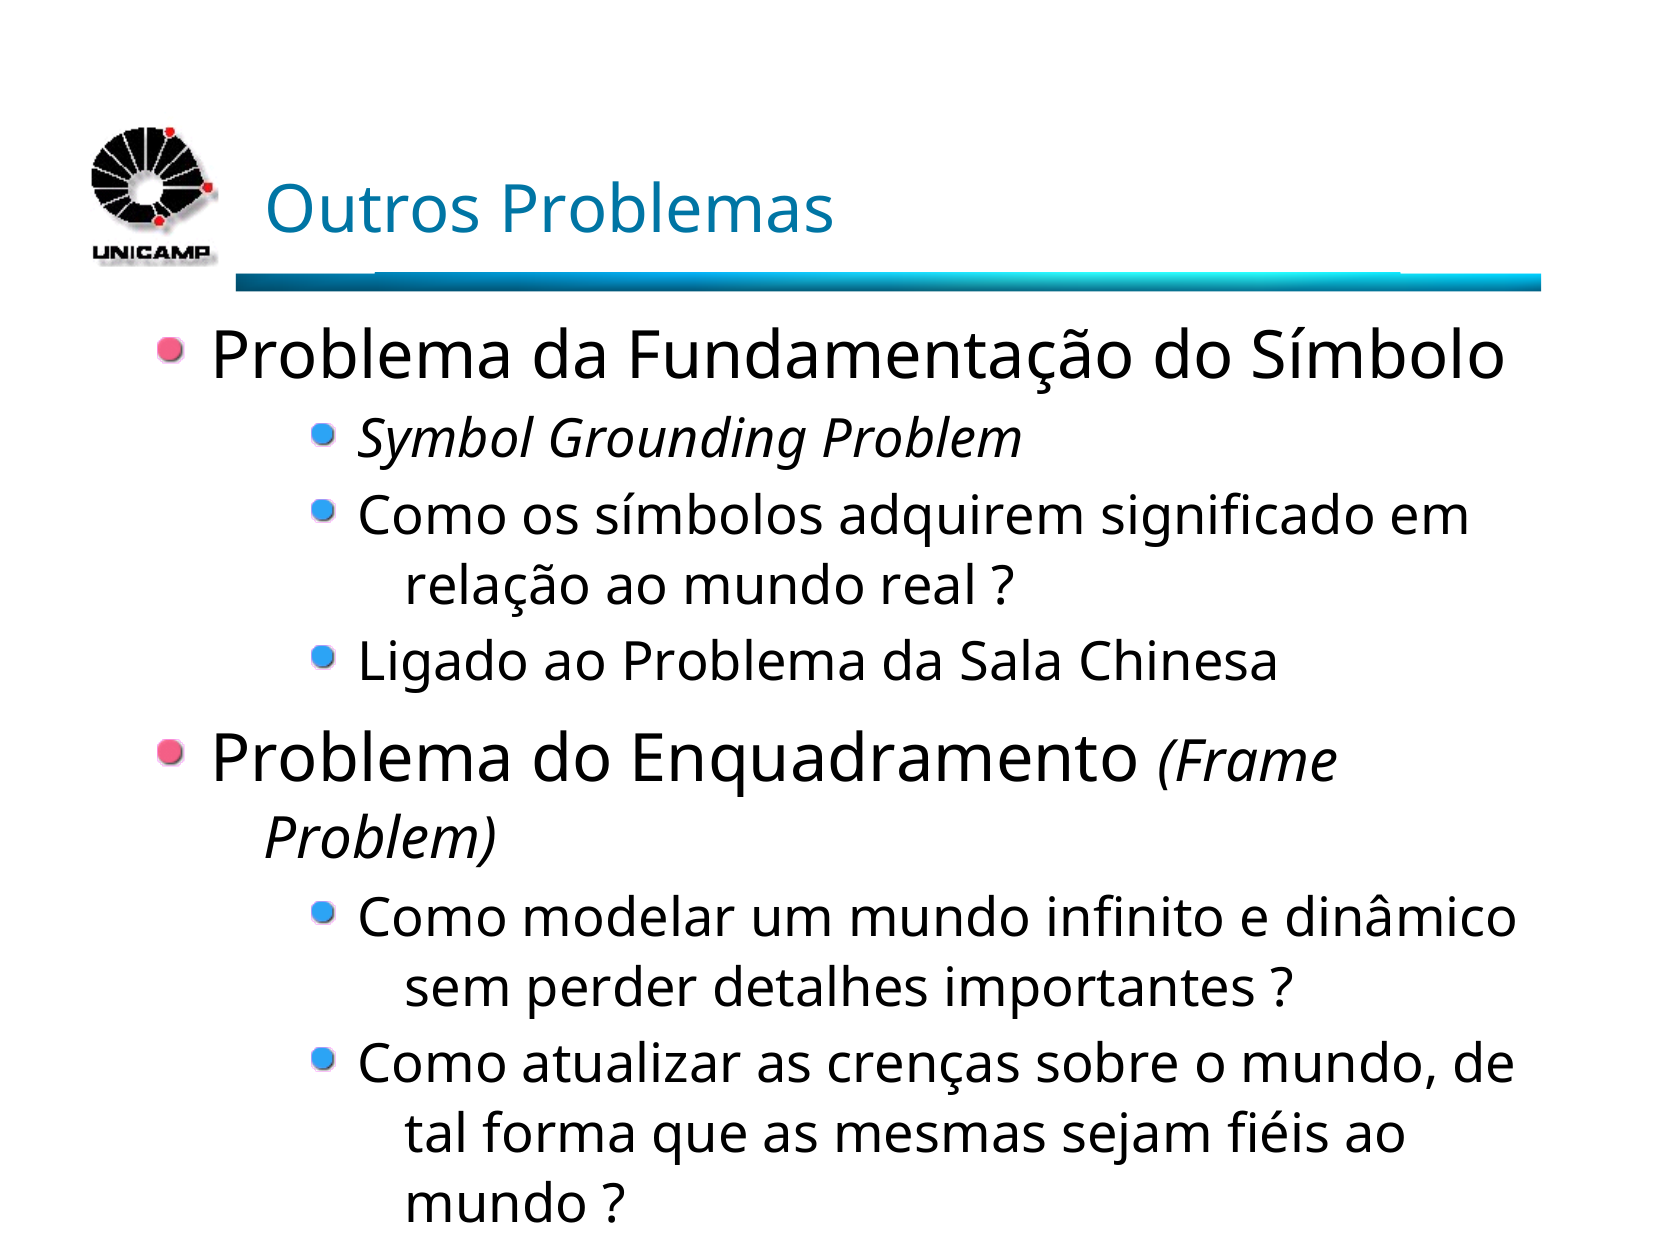

# Outros Problemas
Problema da Fundamentação do Símbolo
Symbol Grounding Problem
Como os símbolos adquirem significado em relação ao mundo real ?
Ligado ao Problema da Sala Chinesa
Problema do Enquadramento (Frame Problem)
Como modelar um mundo infinito e dinâmico sem perder detalhes importantes ?
Como atualizar as crenças sobre o mundo, de tal forma que as mesmas sejam fiéis ao mundo ?
Como limitar a alcançabilidades dos efeitos de uma ação para efeito de predição ?